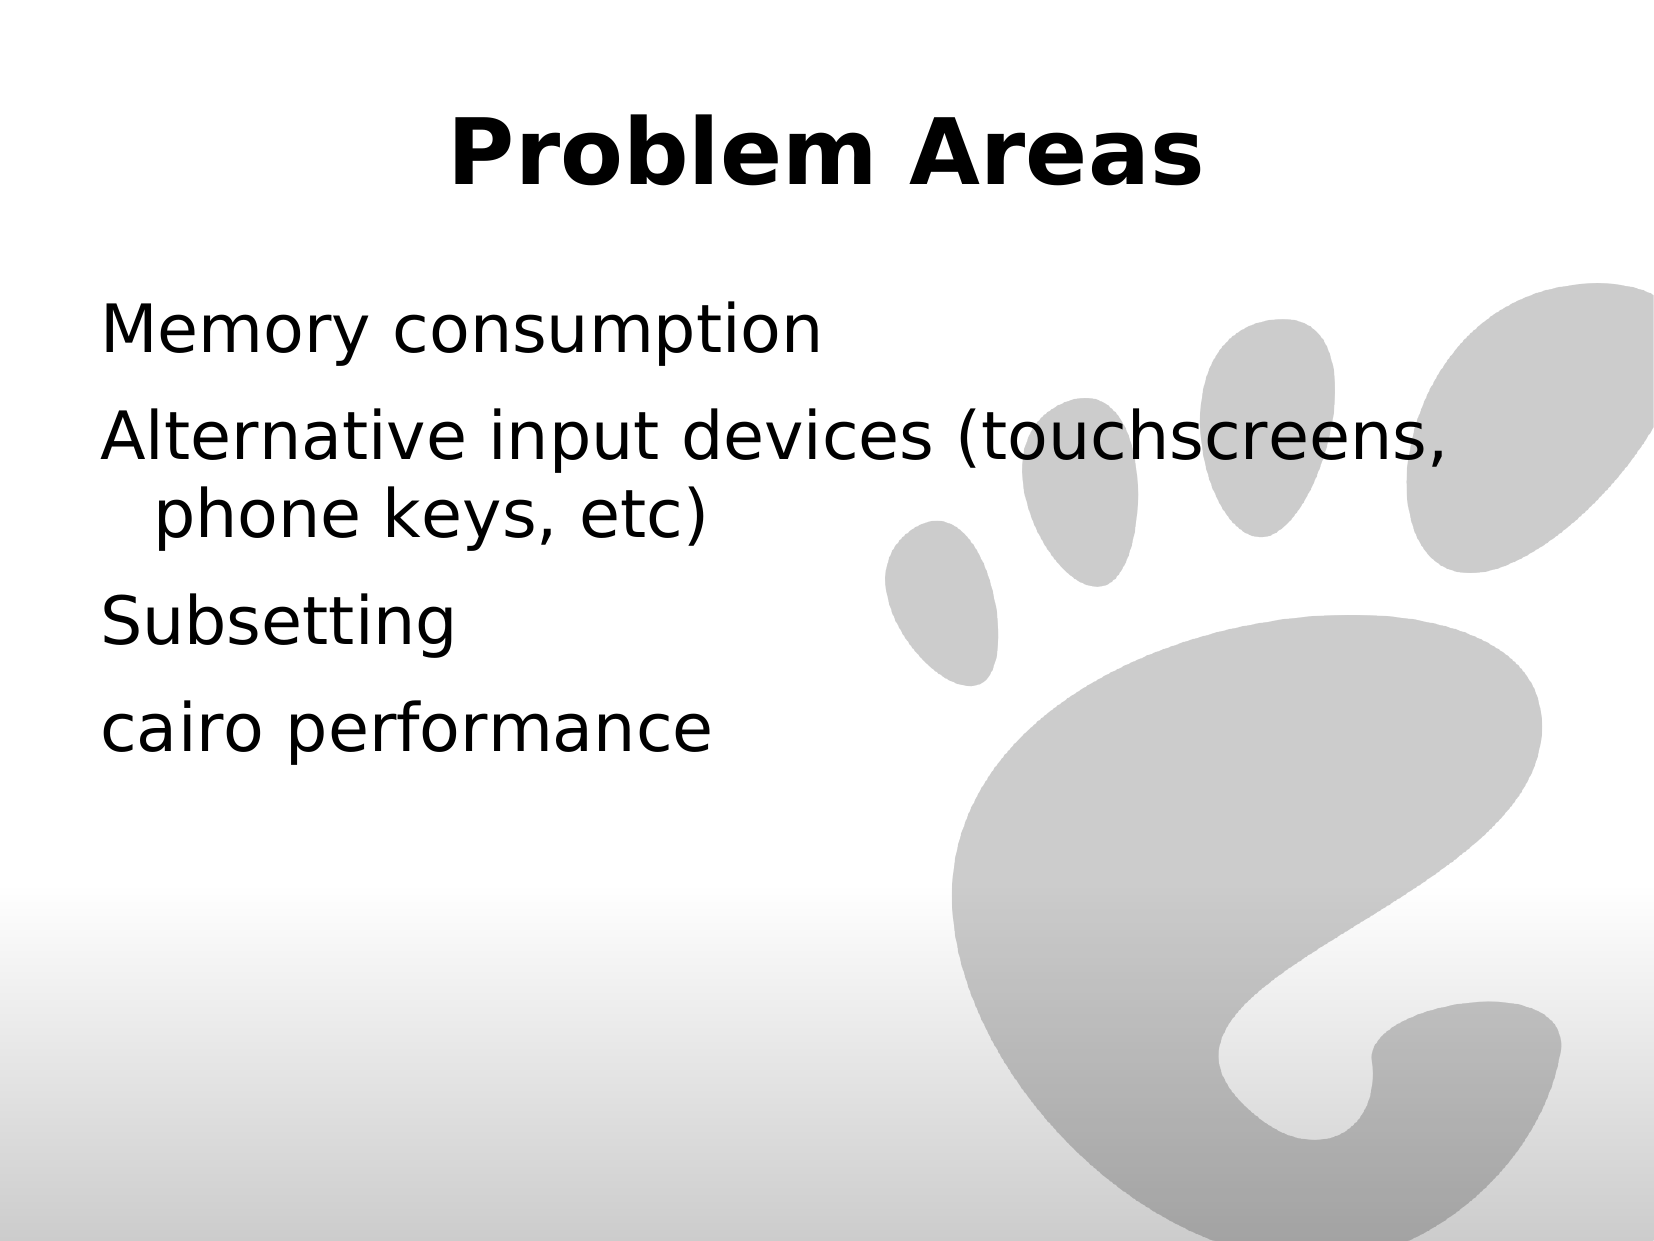

# Problem Areas
Memory consumption
Alternative input devices (touchscreens, phone keys, etc)
Subsetting
cairo performance